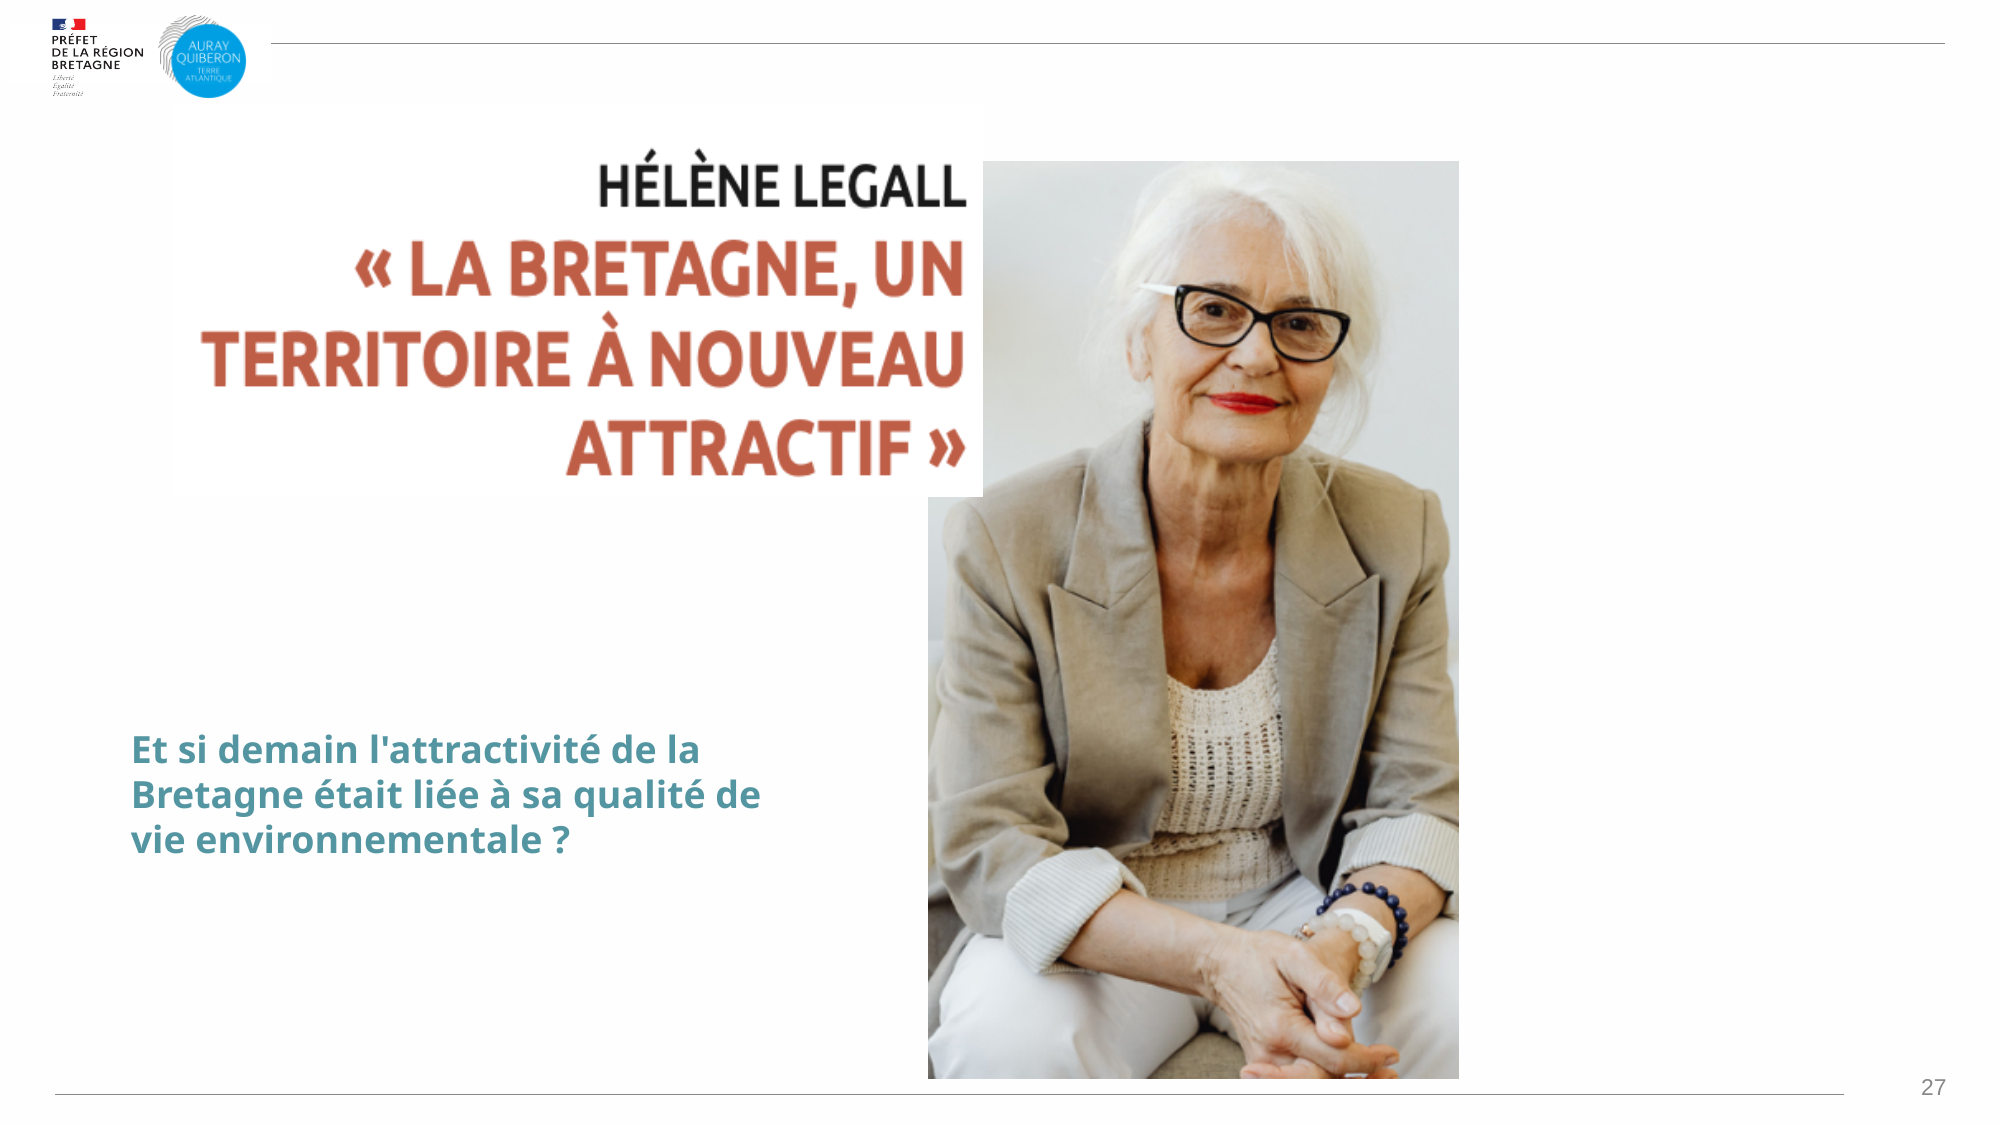

Et si demain l'attractivité de la Bretagne était liée à sa qualité de vie environnementale ?